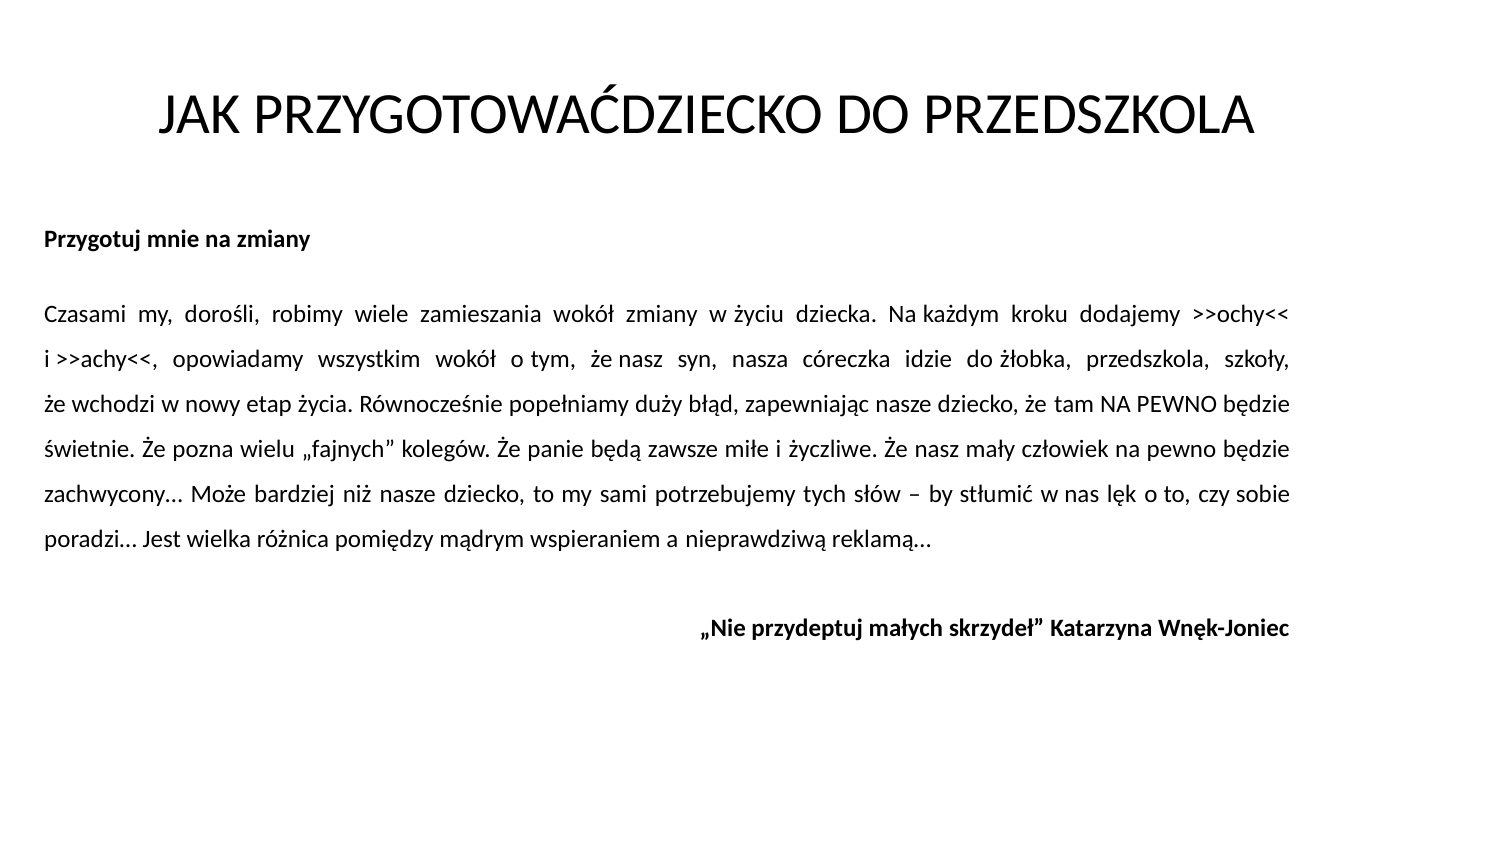

JAK PRZYGOTOWAĆDZIECKO DO PRZEDSZKOLA
Przygotuj mnie na zmiany
Czasami my, dorośli, robimy wiele zamieszania wokół zmiany w życiu dziecka. Na każdym kroku dodajemy >>ochy<< i >>achy<<, opowiadamy wszystkim wokół o tym, że nasz syn, nasza córeczka idzie do żłobka, przedszkola, szkoły, że wchodzi w nowy etap życia. Równocześnie popełniamy duży błąd, zapewniając nasze dziecko, że tam NA PEWNO będzie świetnie. Że pozna wielu „fajnych” kolegów. Że panie będą zawsze miłe i życzliwe. Że nasz mały człowiek na pewno będzie zachwycony… Może bardziej niż nasze dziecko, to my sami potrzebujemy tych słów – by stłumić w nas lęk o to, czy sobie poradzi… Jest wielka różnica pomiędzy mądrym wspieraniem a nieprawdziwą reklamą…
„Nie przydeptuj małych skrzydeł” Katarzyna Wnęk-Joniec